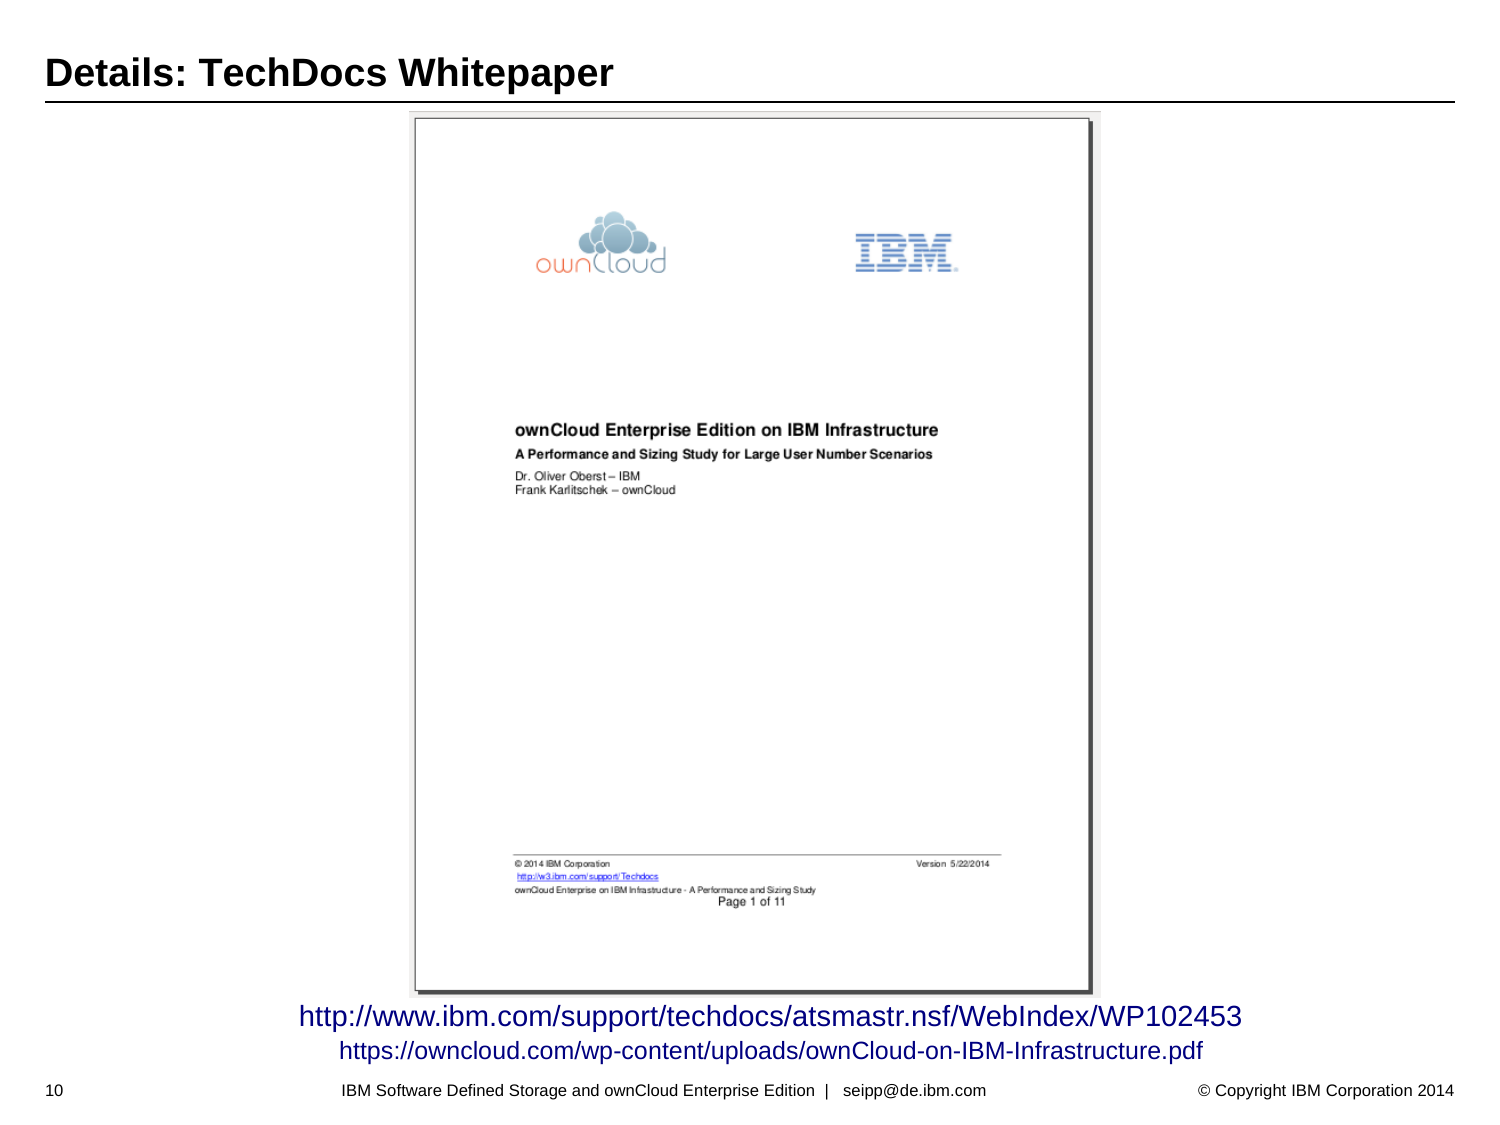

# Details: TechDocs Whitepaper
http://www.ibm.com/support/techdocs/atsmastr.nsf/WebIndex/WP102453
https://owncloud.com/wp-content/uploads/ownCloud-on-IBM-Infrastructure.pdf
10
IBM Software Defined Storage and ownCloud Enterprise Edition | seipp@de.ibm.com